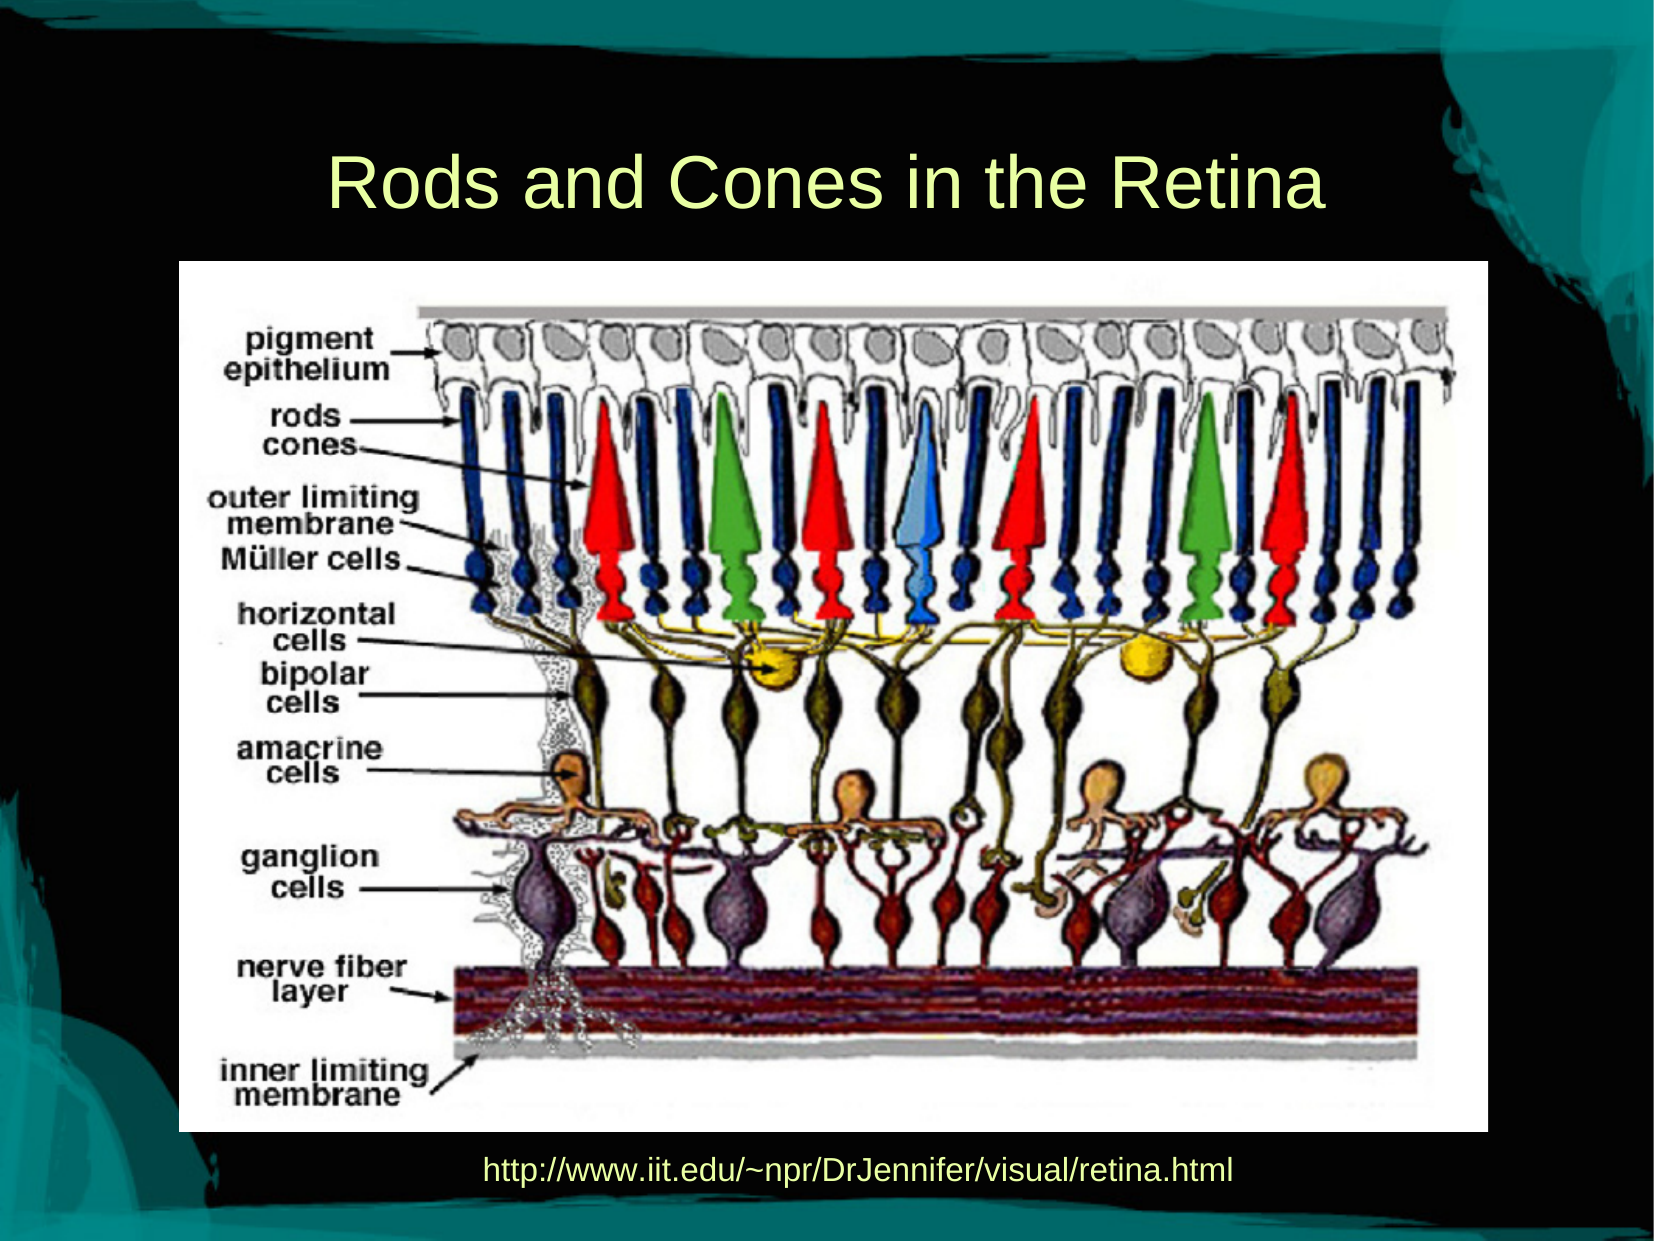

# Rods and Cones in the Retina
http://www.iit.edu/~npr/DrJennifer/visual/retina.html